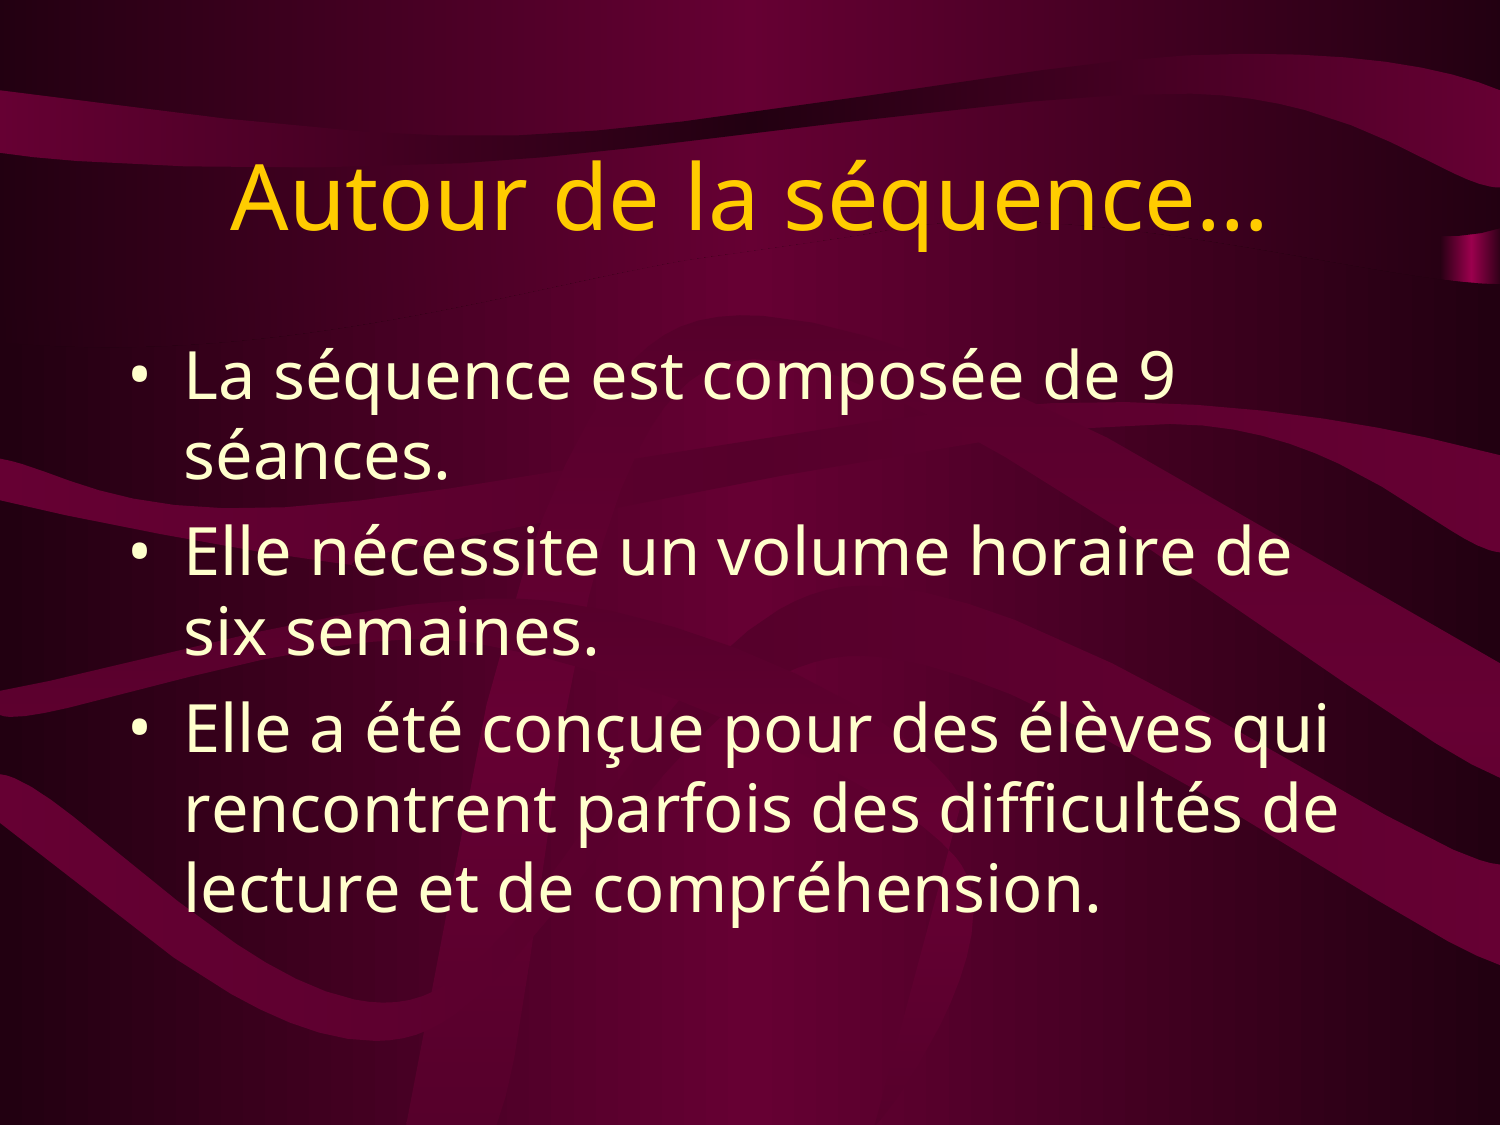

# Autour de la séquence…
La séquence est composée de 9 séances.
Elle nécessite un volume horaire de six semaines.
Elle a été conçue pour des élèves qui rencontrent parfois des difficultés de lecture et de compréhension.